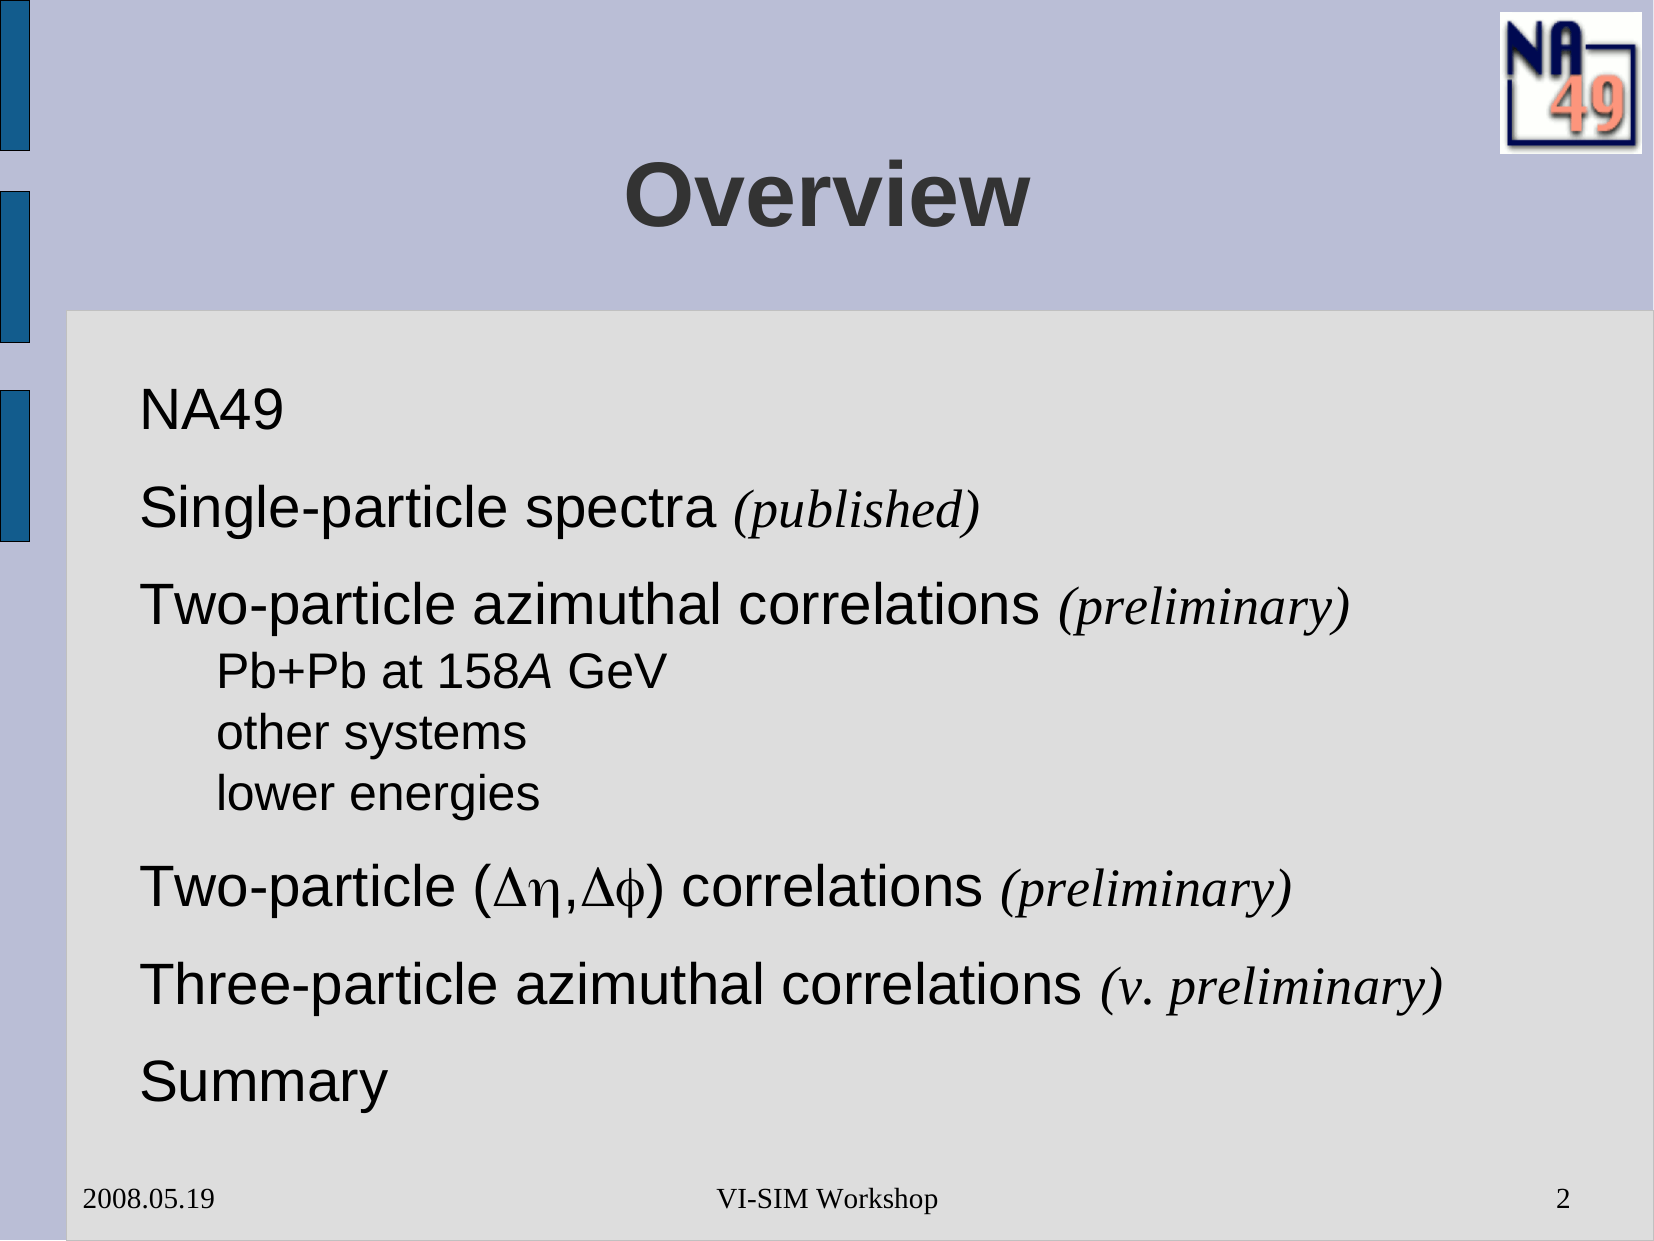

# Overview
NA49
Single-particle spectra (published)
Two-particle azimuthal correlations (preliminary)
Pb+Pb at 158A GeV
other systems
lower energies
Two-particle (Dh,Df) correlations (preliminary)
Three-particle azimuthal correlations (v. preliminary)
Summary
2008.05.19
VI-SIM Workshop
2